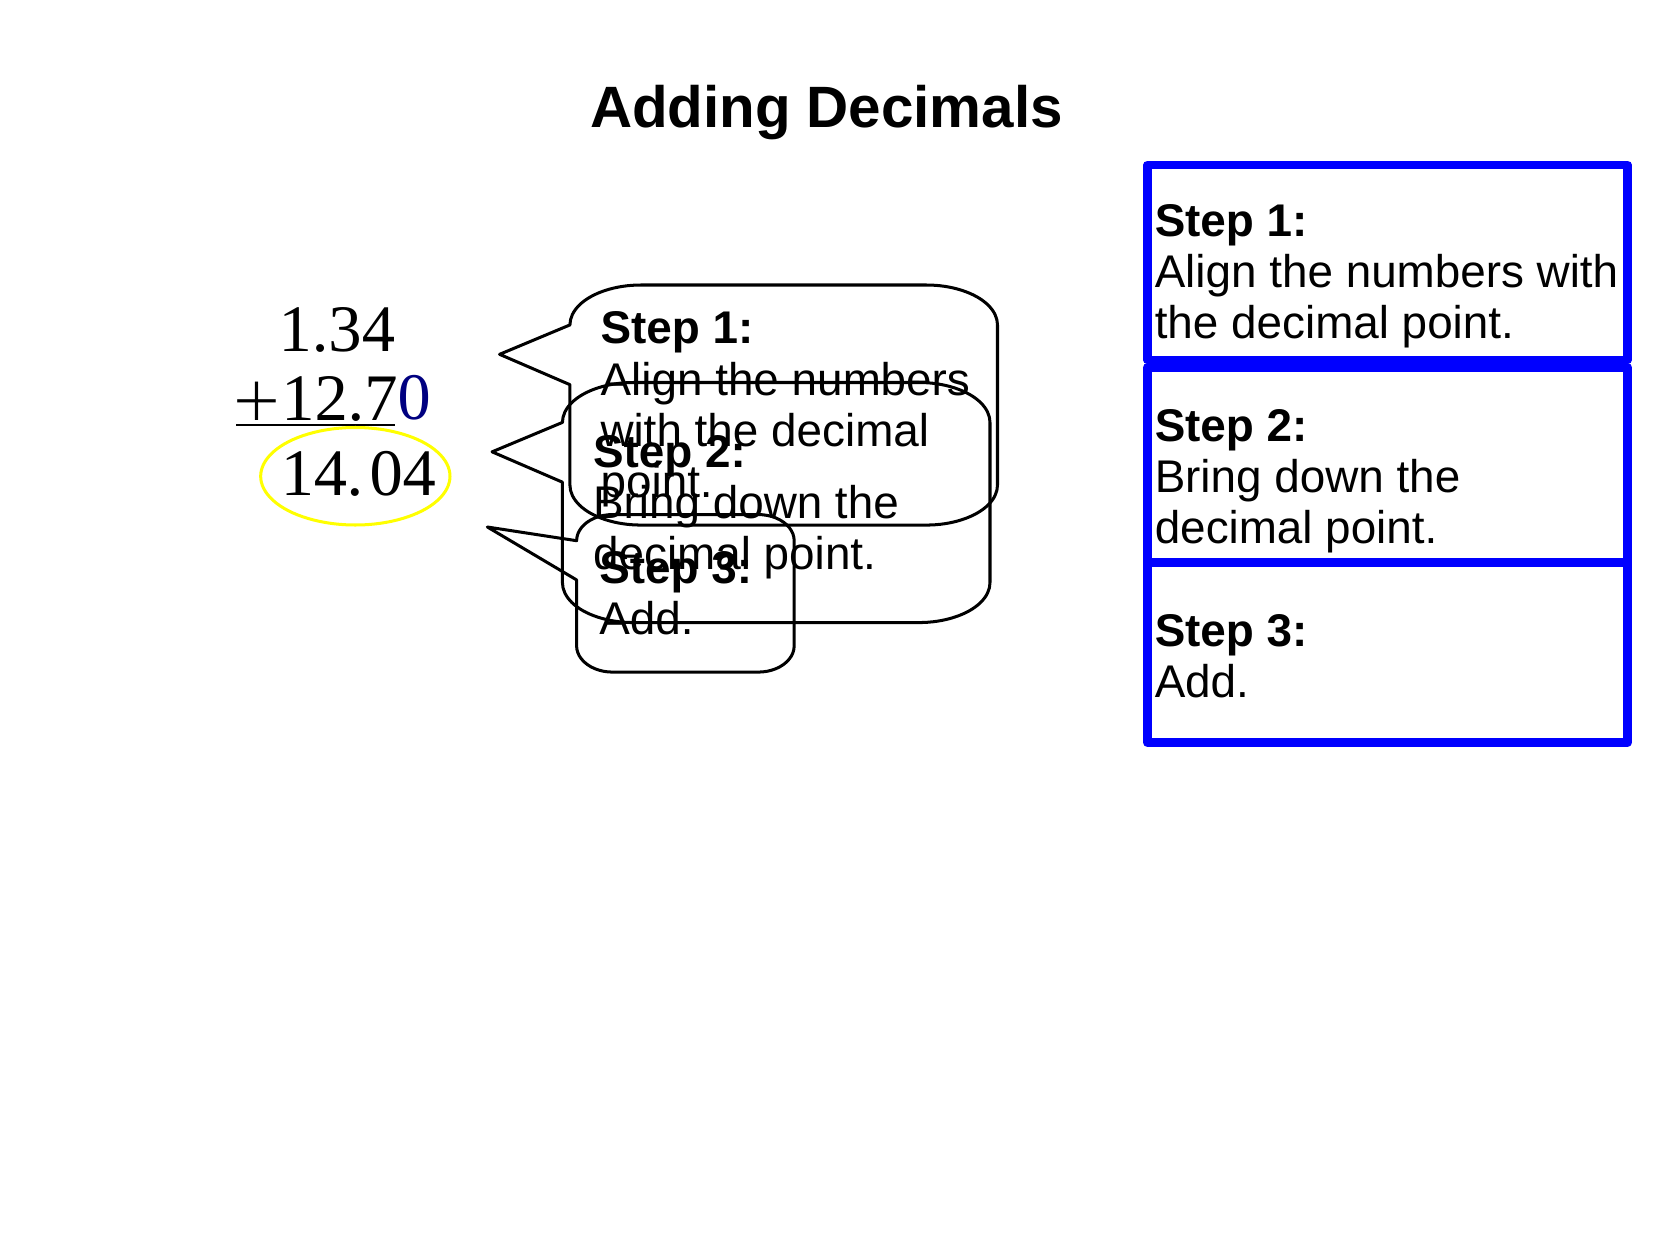

Adding Decimals
Step 1:
Align the numbers with the decimal point.
Step 2:
Bring down the decimal point.
Step 3:
Add.
Step 1:
Align the numbers
with the decimal
point.
Step 2:
Bring down the
decimal point.
Step 3:
Add.